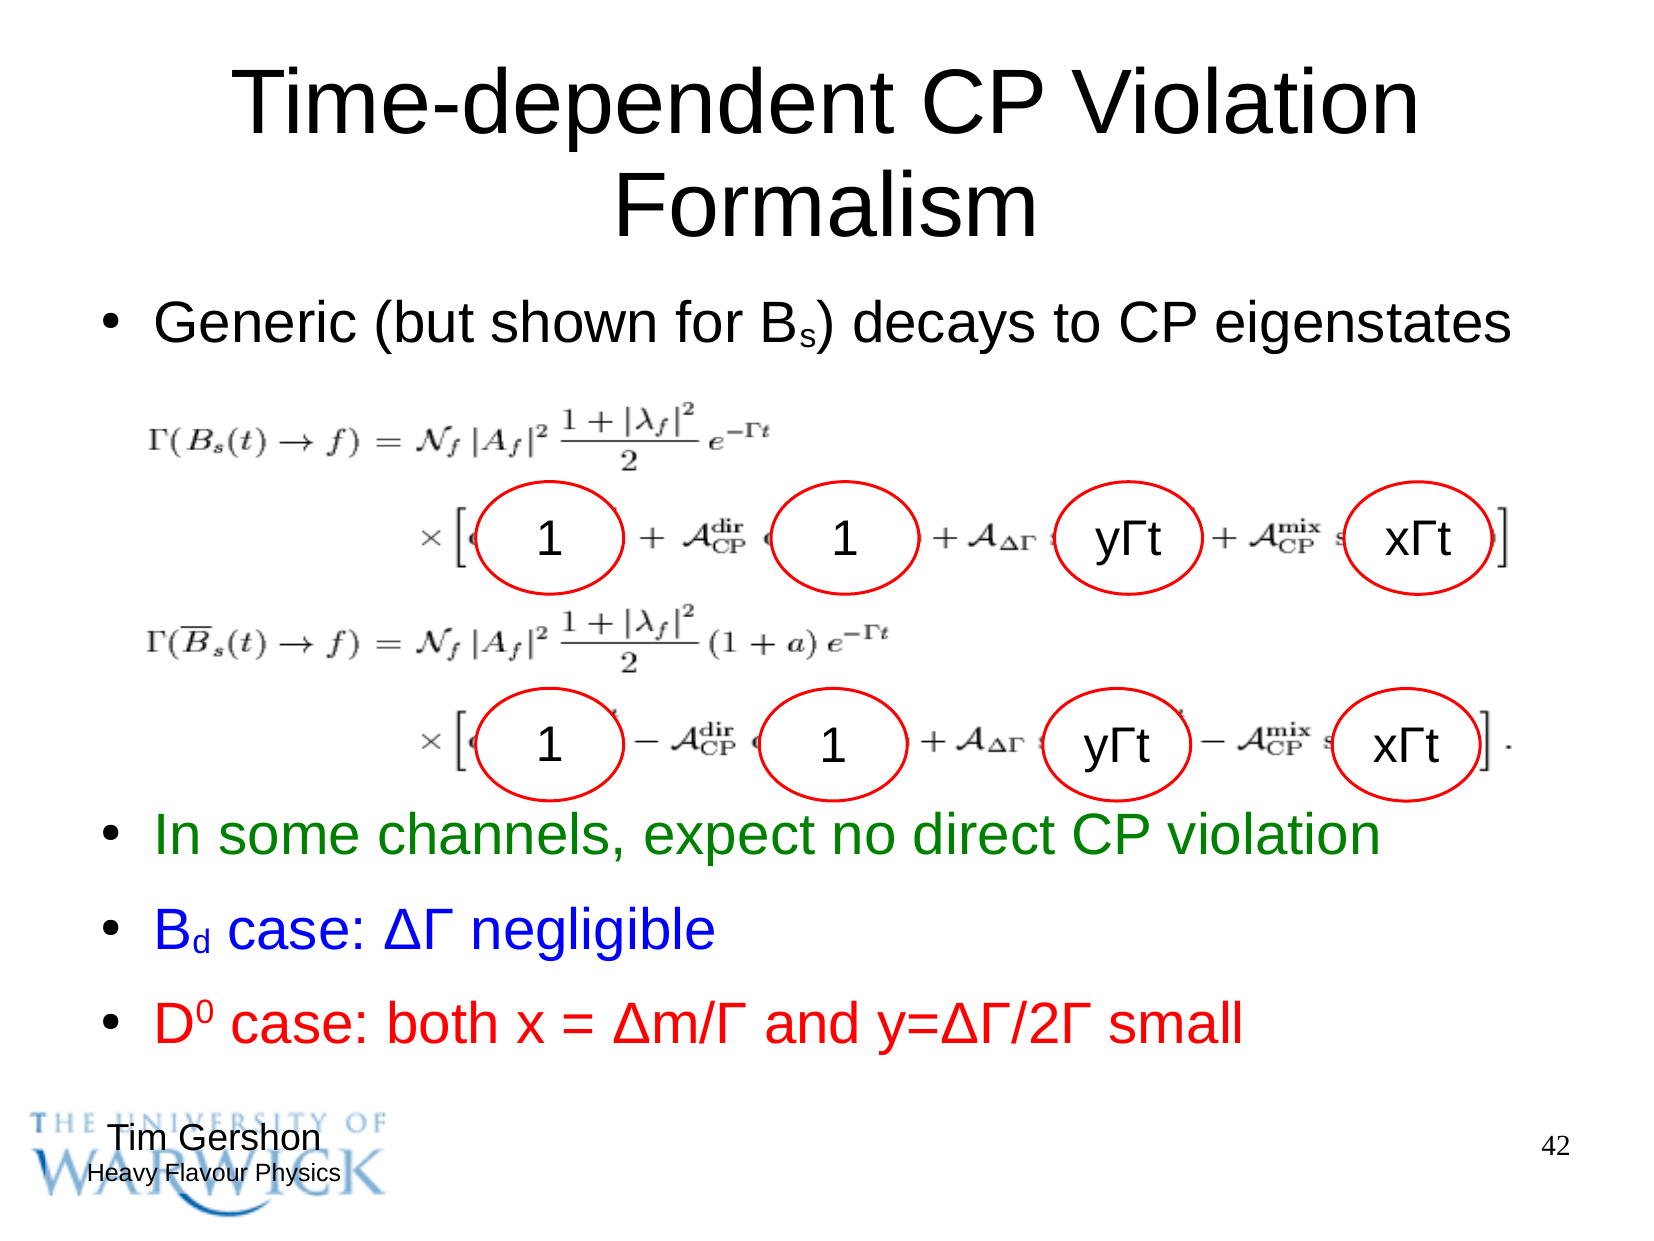

# Time-dependent CP Violation Formalism
Generic (but shown for Bs) decays to CP eigenstates
In some channels, expect no direct CP violation
Bd case: ΔΓ negligible
D0 case: both x = Δm/Γ and y=ΔΓ/2Γ small
1
1
yΓt
xΓt
1
1
yΓt
xΓt
Tim Gershon
New Physics & CP Violation
Tim Gershon
Heavy Flavour Physics
42